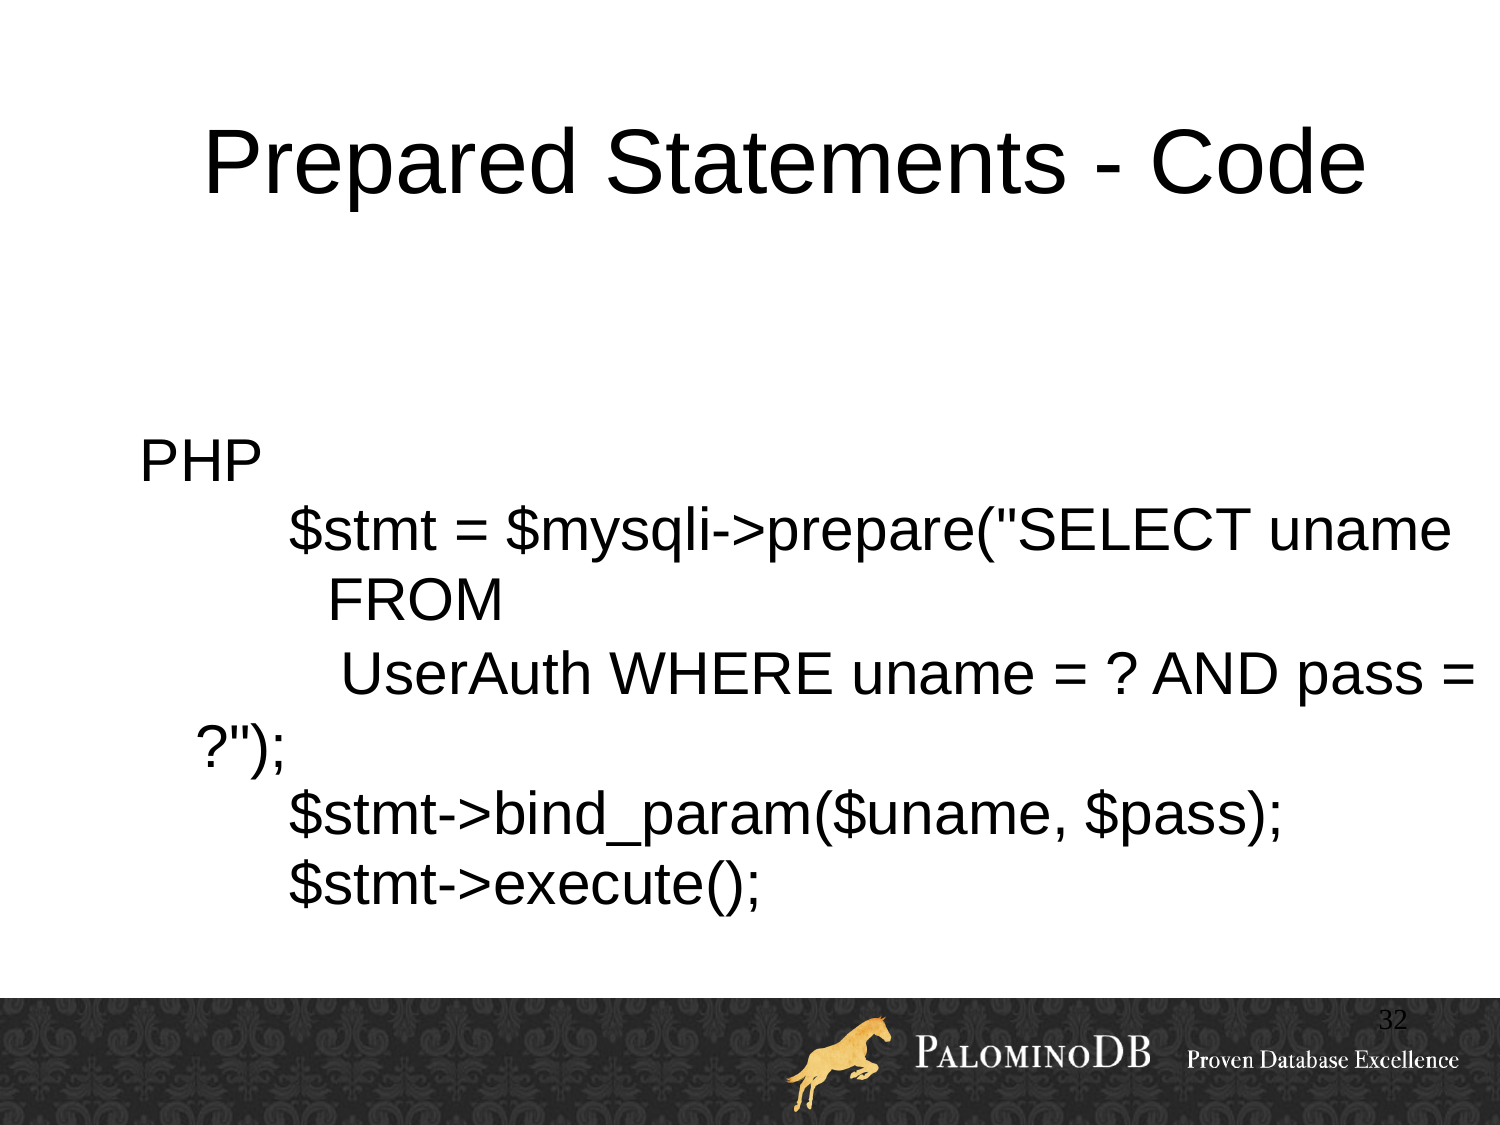

# Prepared Statements - Code
PHP
$stmt = $mysqli->prepare("SELECT uname FROM
 UserAuth WHERE uname = ? AND pass = ?");
$stmt->bind_param($uname, $pass);
$stmt->execute();